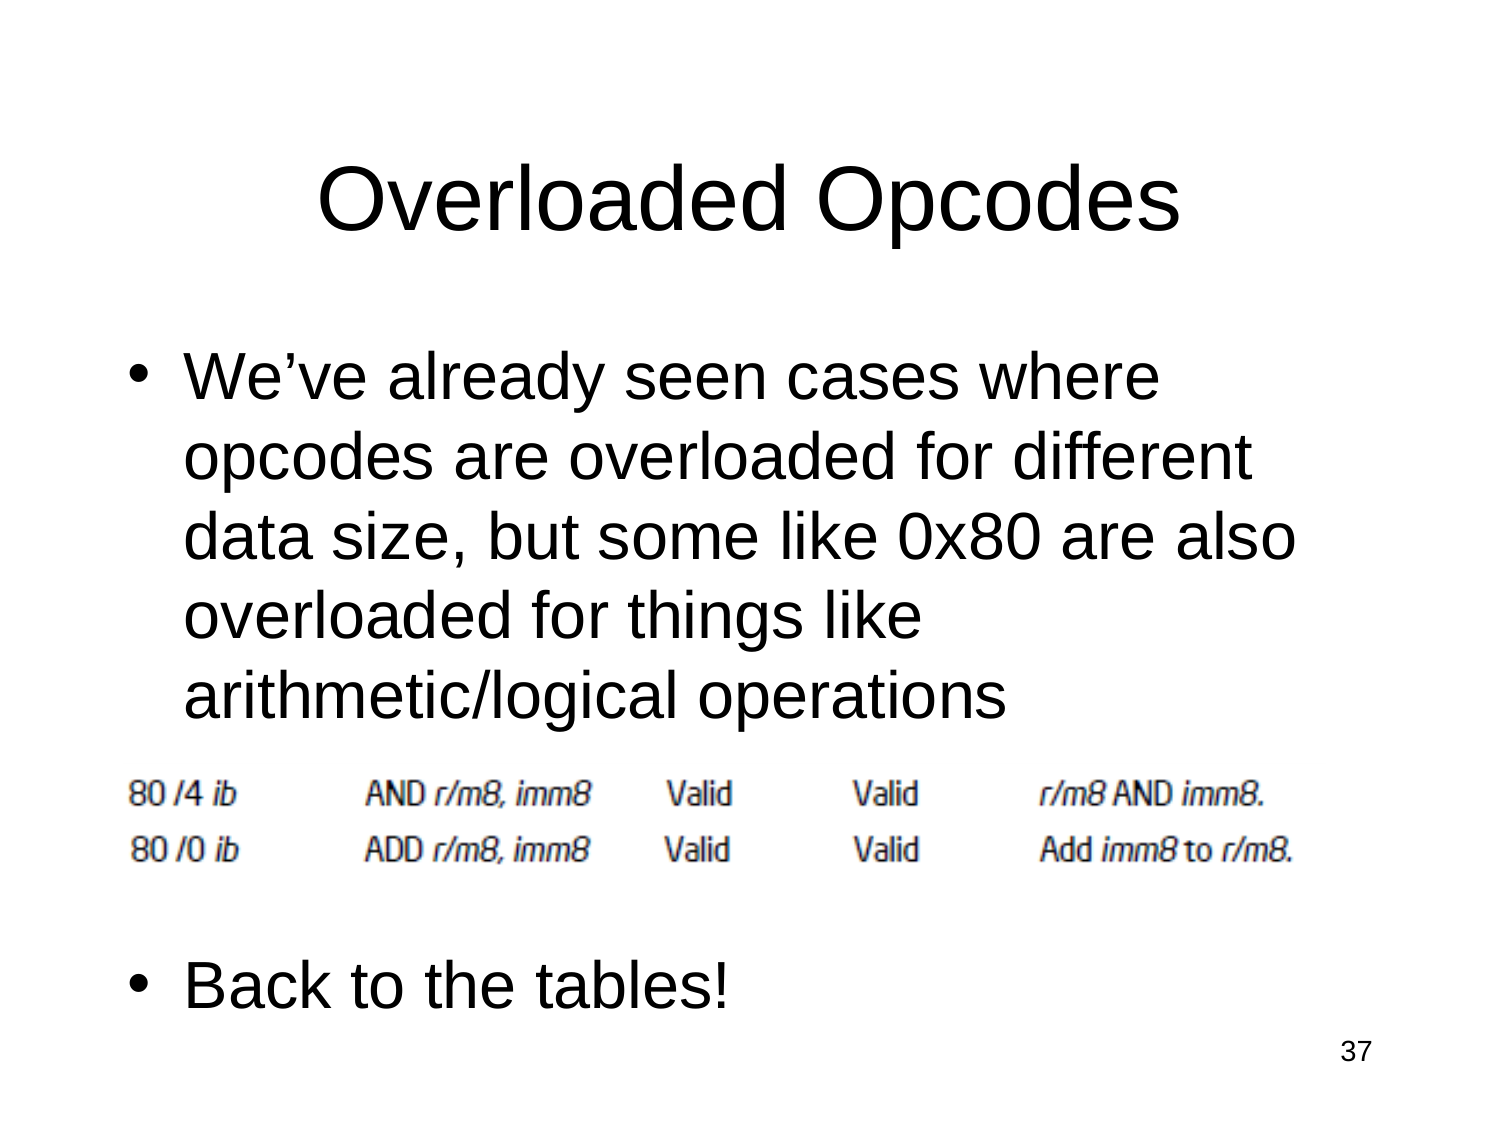

# Overloaded Opcodes
We’ve already seen cases where opcodes are overloaded for different data size, but some like 0x80 are also overloaded for things like arithmetic/logical operations
Back to the tables!